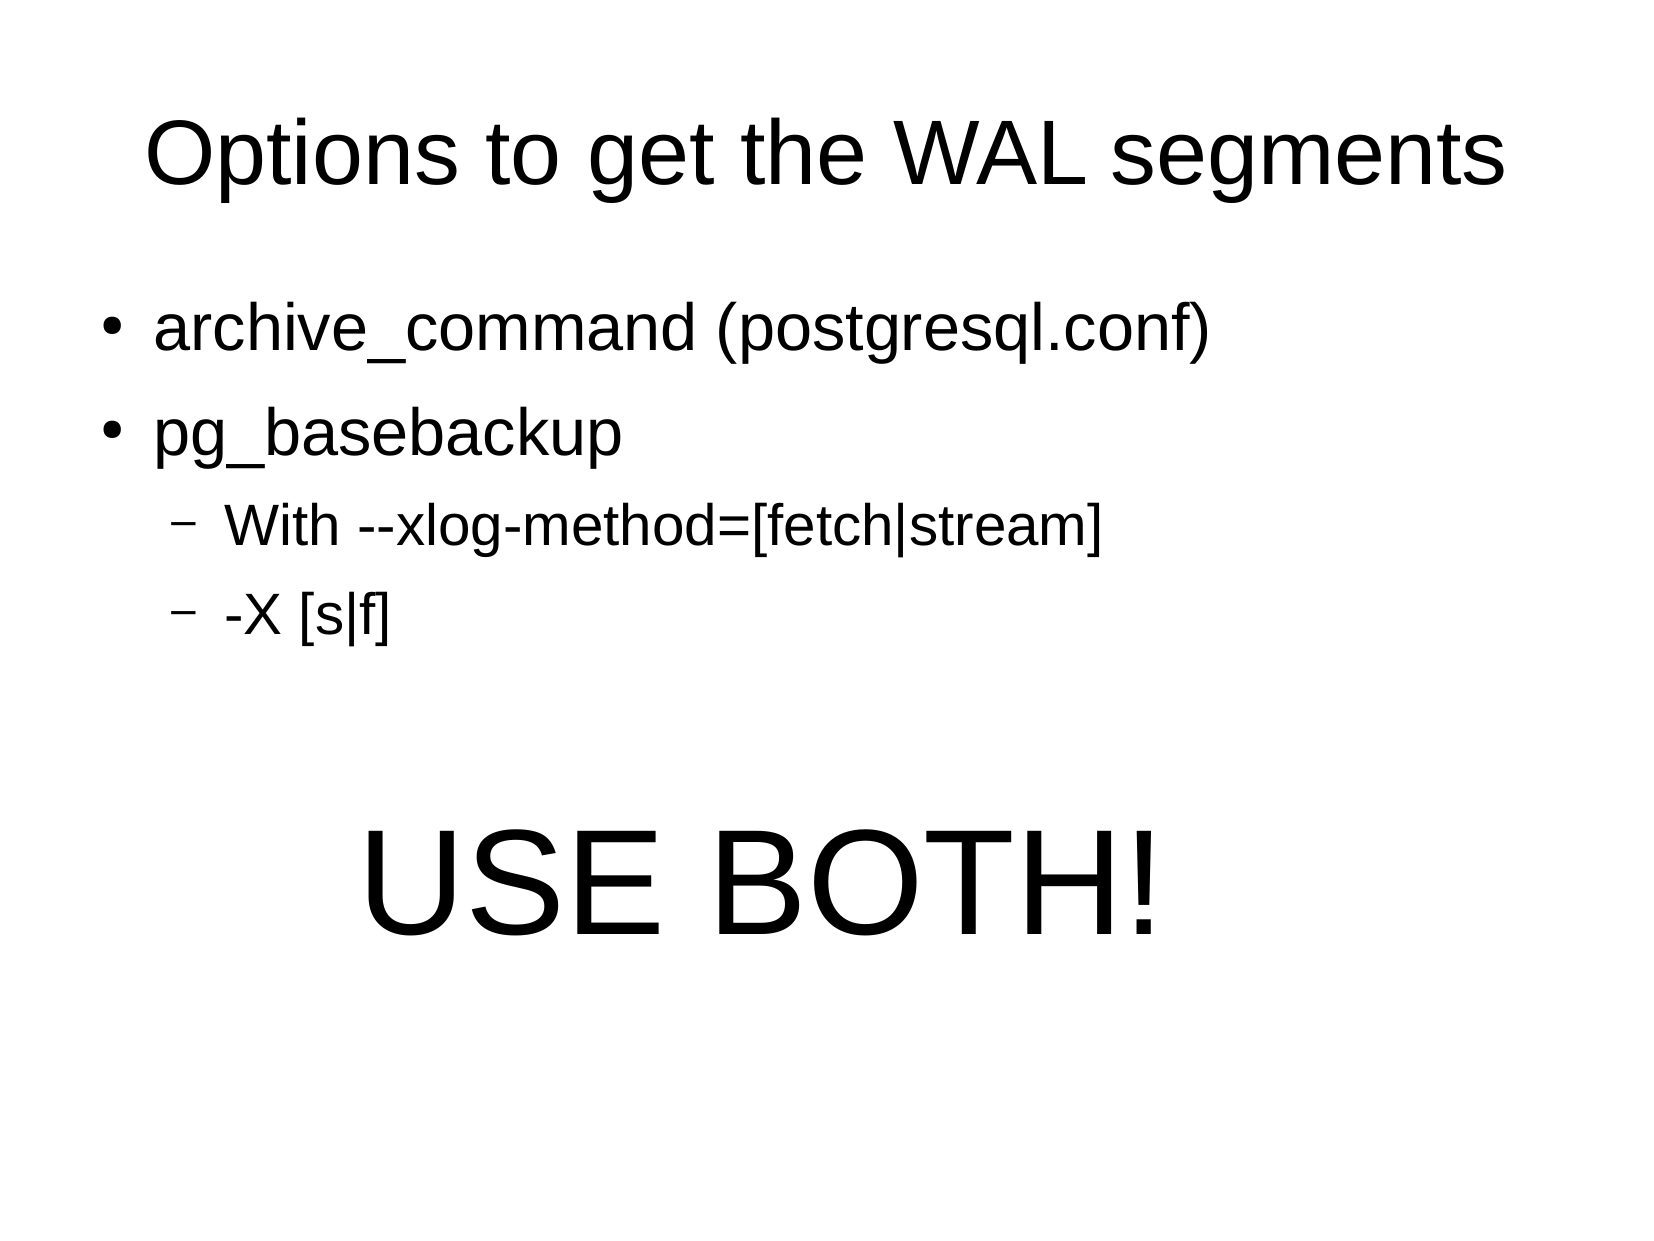

# Options to get the WAL segments
archive_command (postgresql.conf)
pg_basebackup
With --xlog-method=[fetch|stream]
-X [s|f]
USE BOTH!